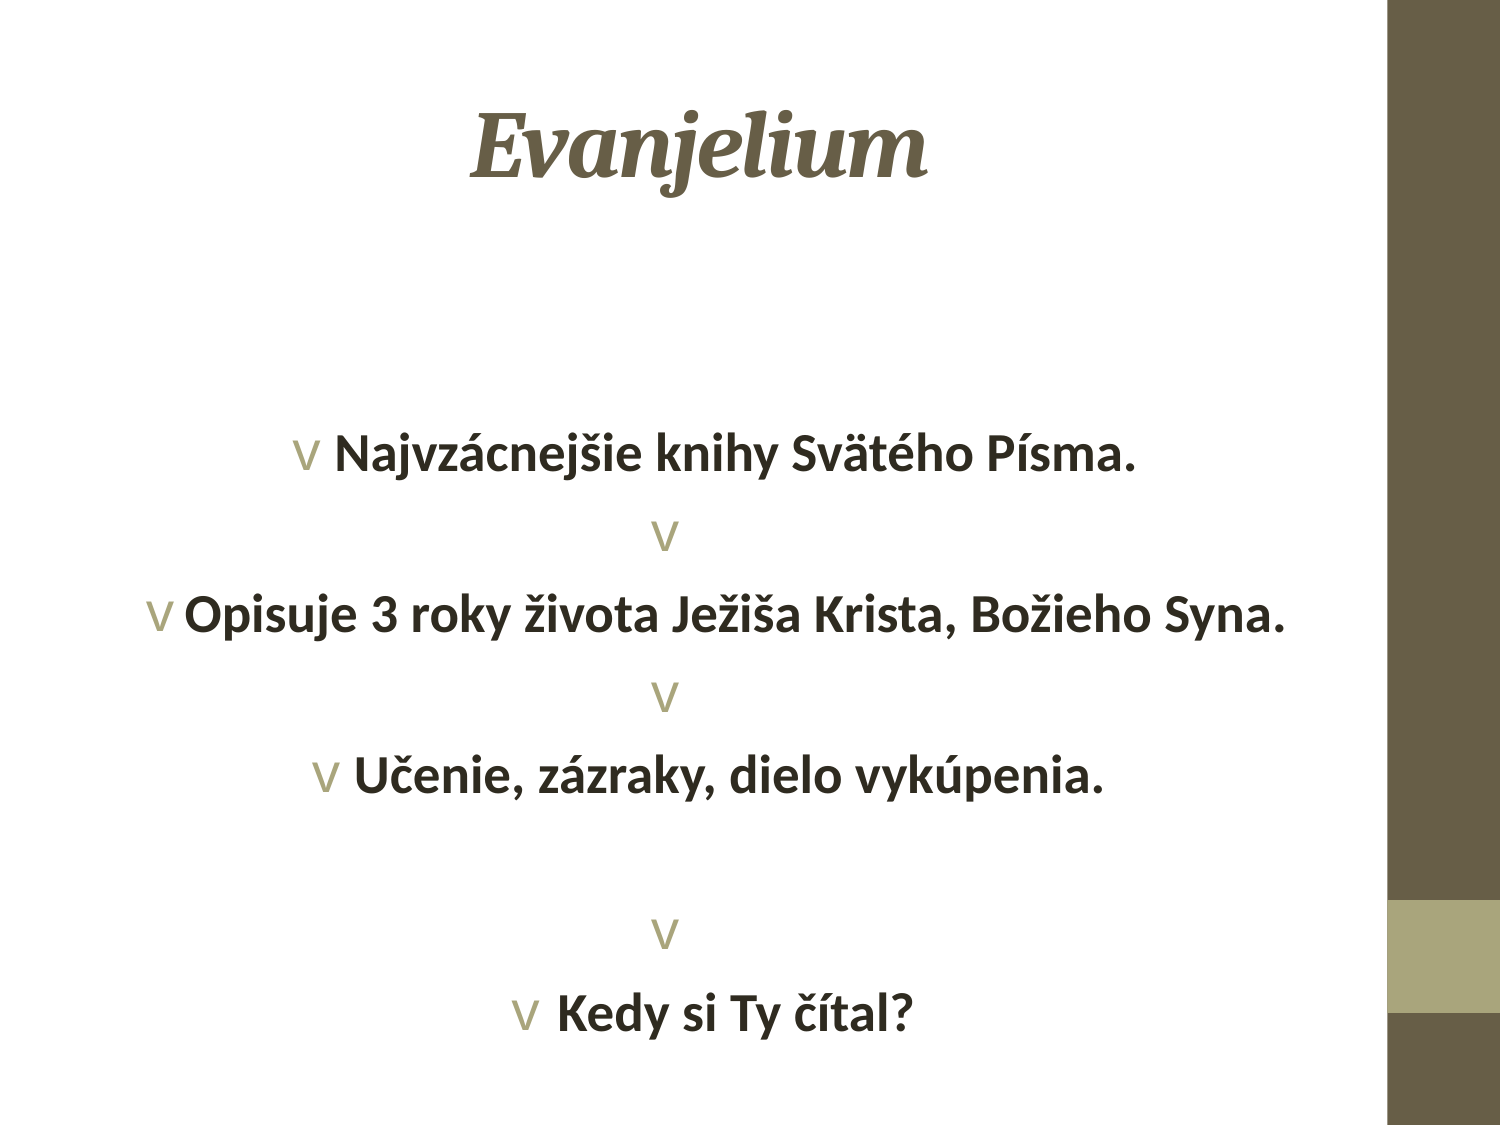

# Evanjelium
Najvzácnejšie knihy Svätého Písma.
Opisuje 3 roky života Ježiša Krista, Božieho Syna.
Učenie, zázraky, dielo vykúpenia.
Kedy si Ty čítal?